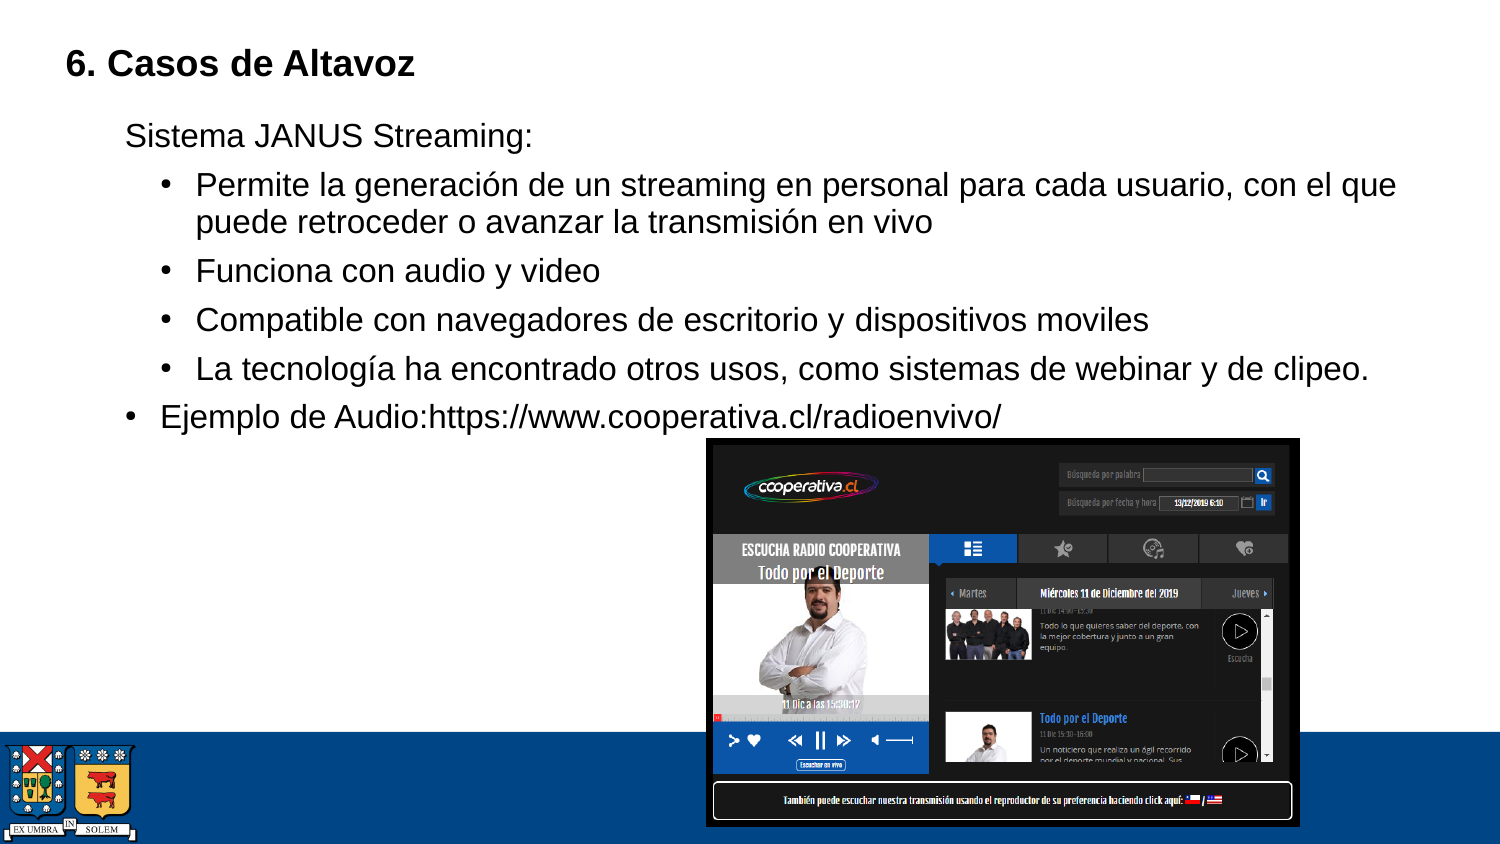

6. Casos de Altavoz
Sistema JANUS Streaming:
Permite la generación de un streaming en personal para cada usuario, con el que puede retroceder o avanzar la transmisión en vivo
Funciona con audio y video
Compatible con navegadores de escritorio y dispositivos moviles
La tecnología ha encontrado otros usos, como sistemas de webinar y de clipeo.
Ejemplo de Audio:https://www.cooperativa.cl/radioenvivo/